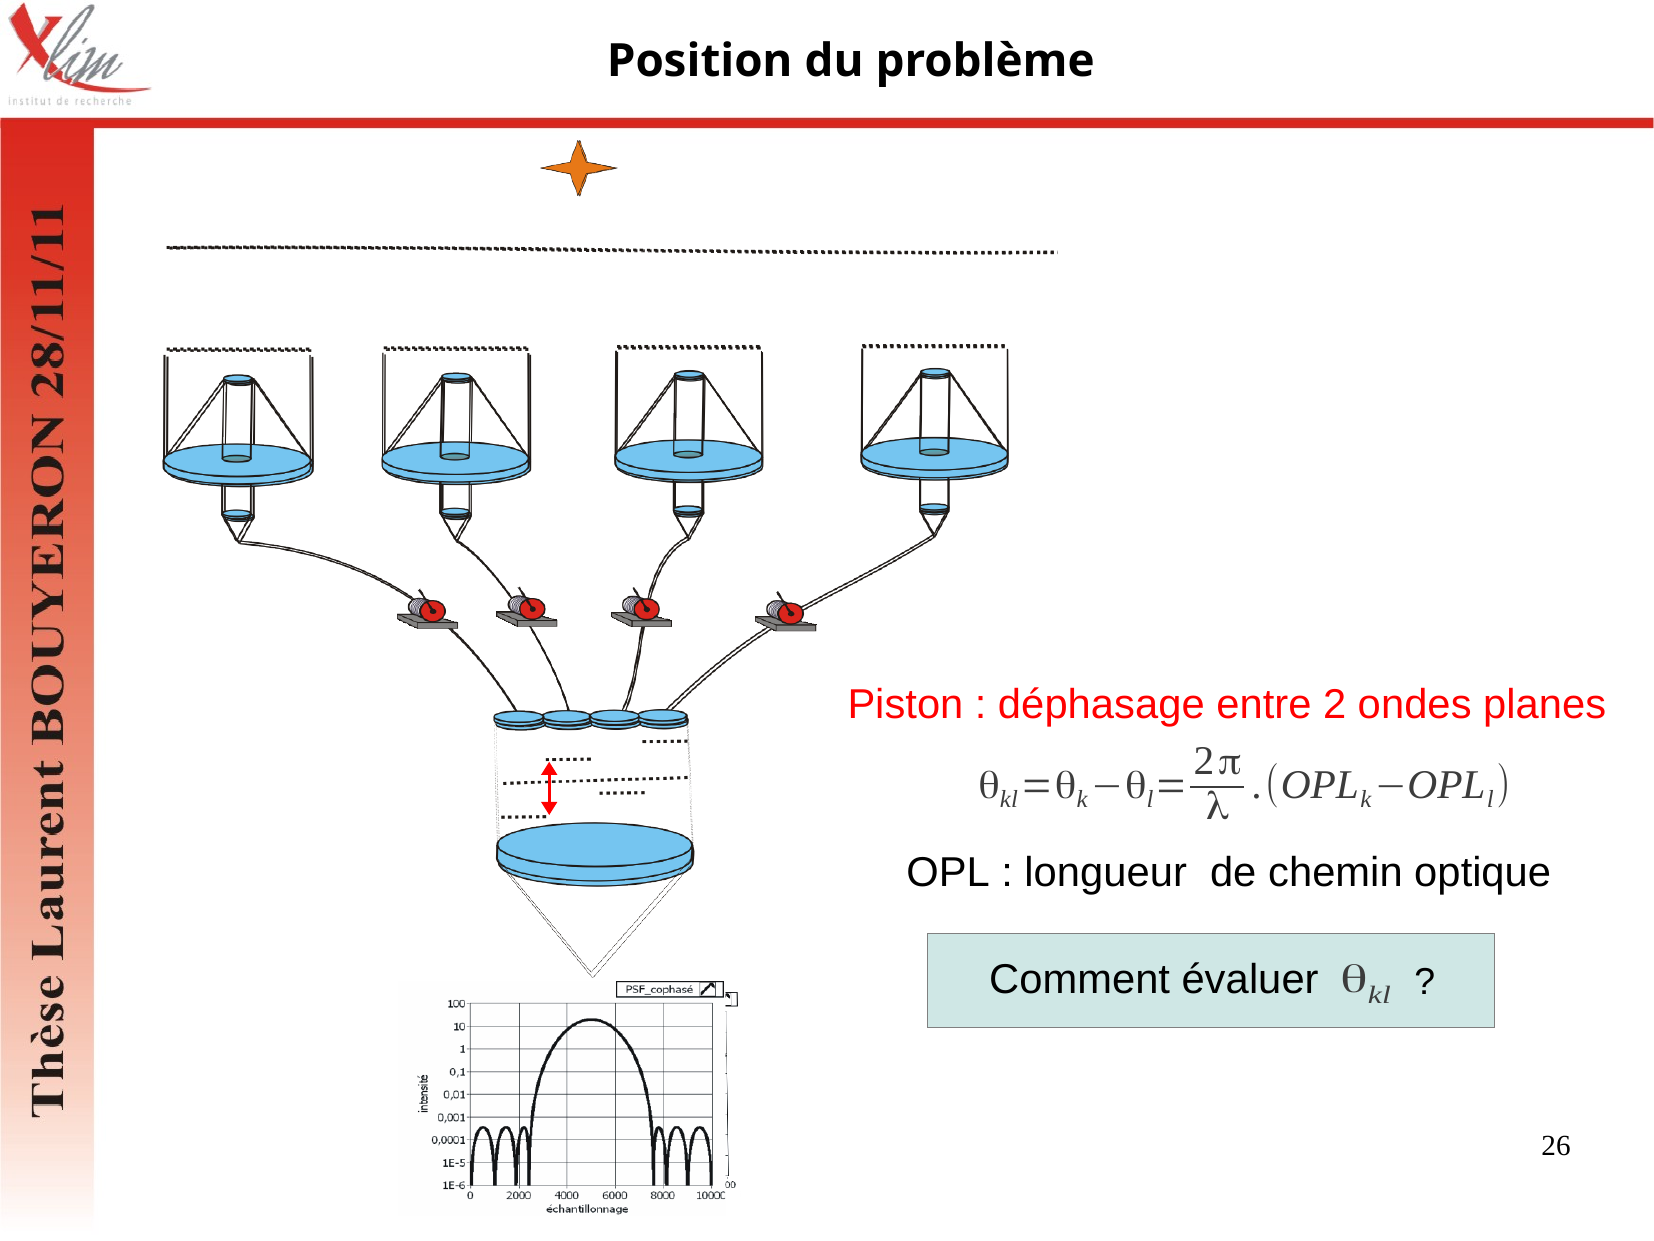

Position du problème
Piston : déphasage entre 2 ondes planes
OPL : longueur de chemin optique
Comment évaluer
?
26